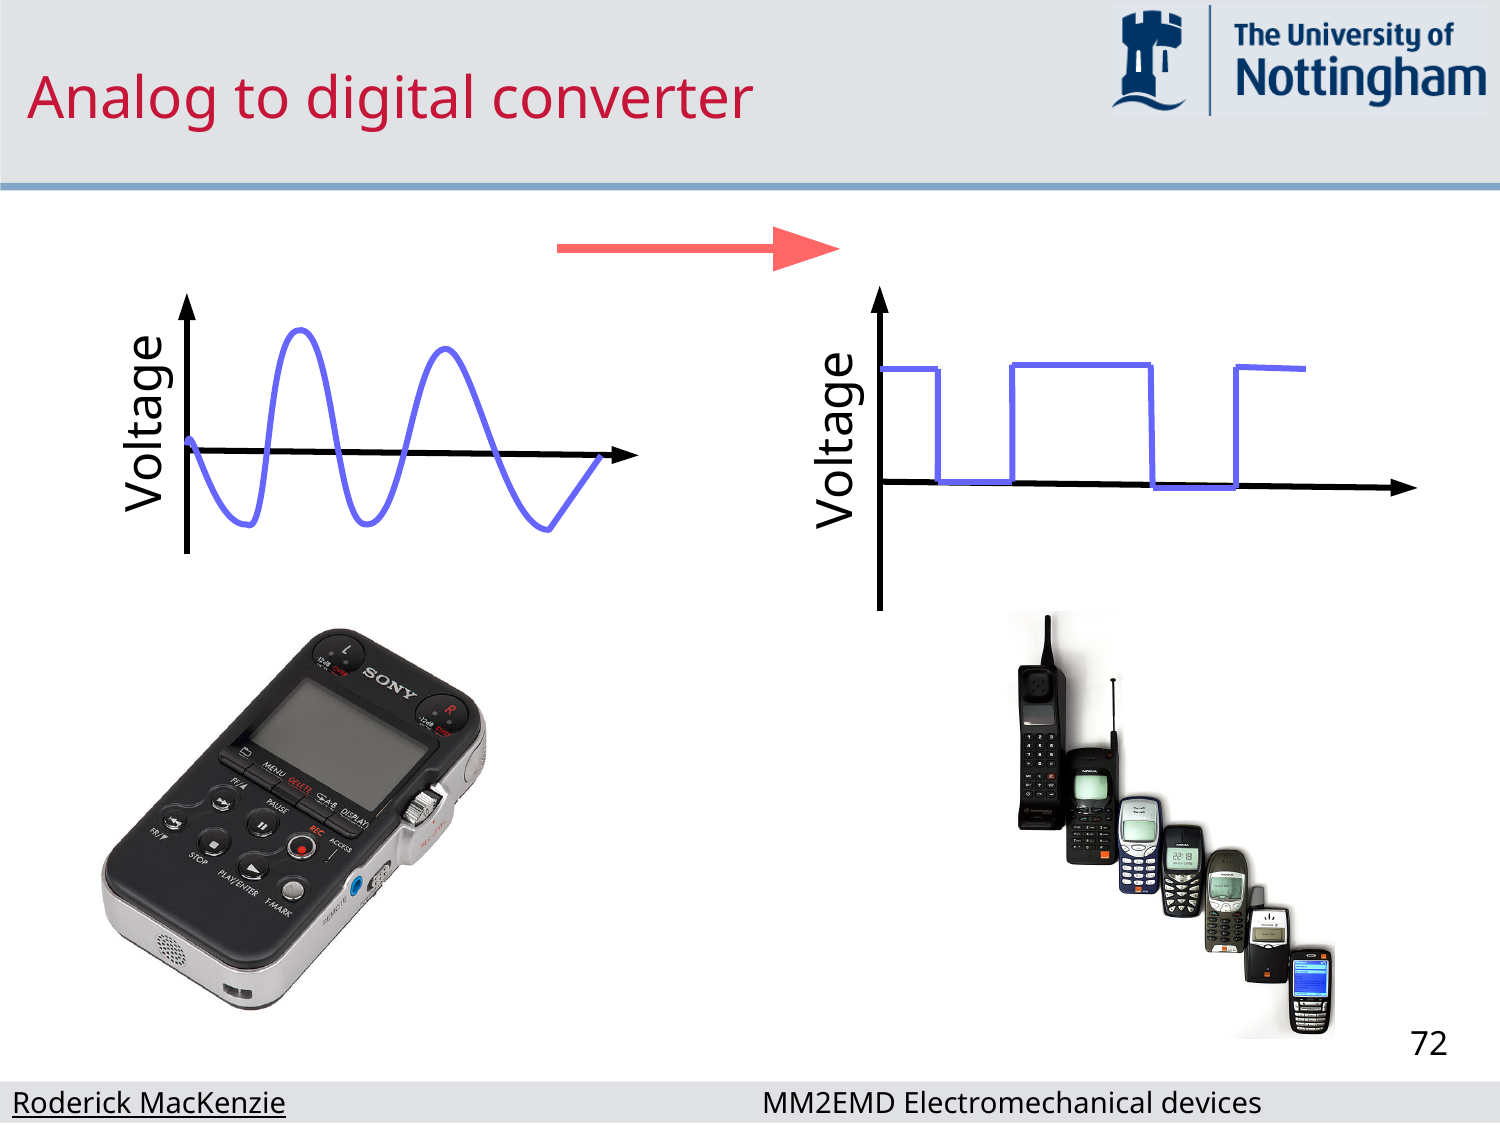

# Analog to digital converter
Voltage
Voltage